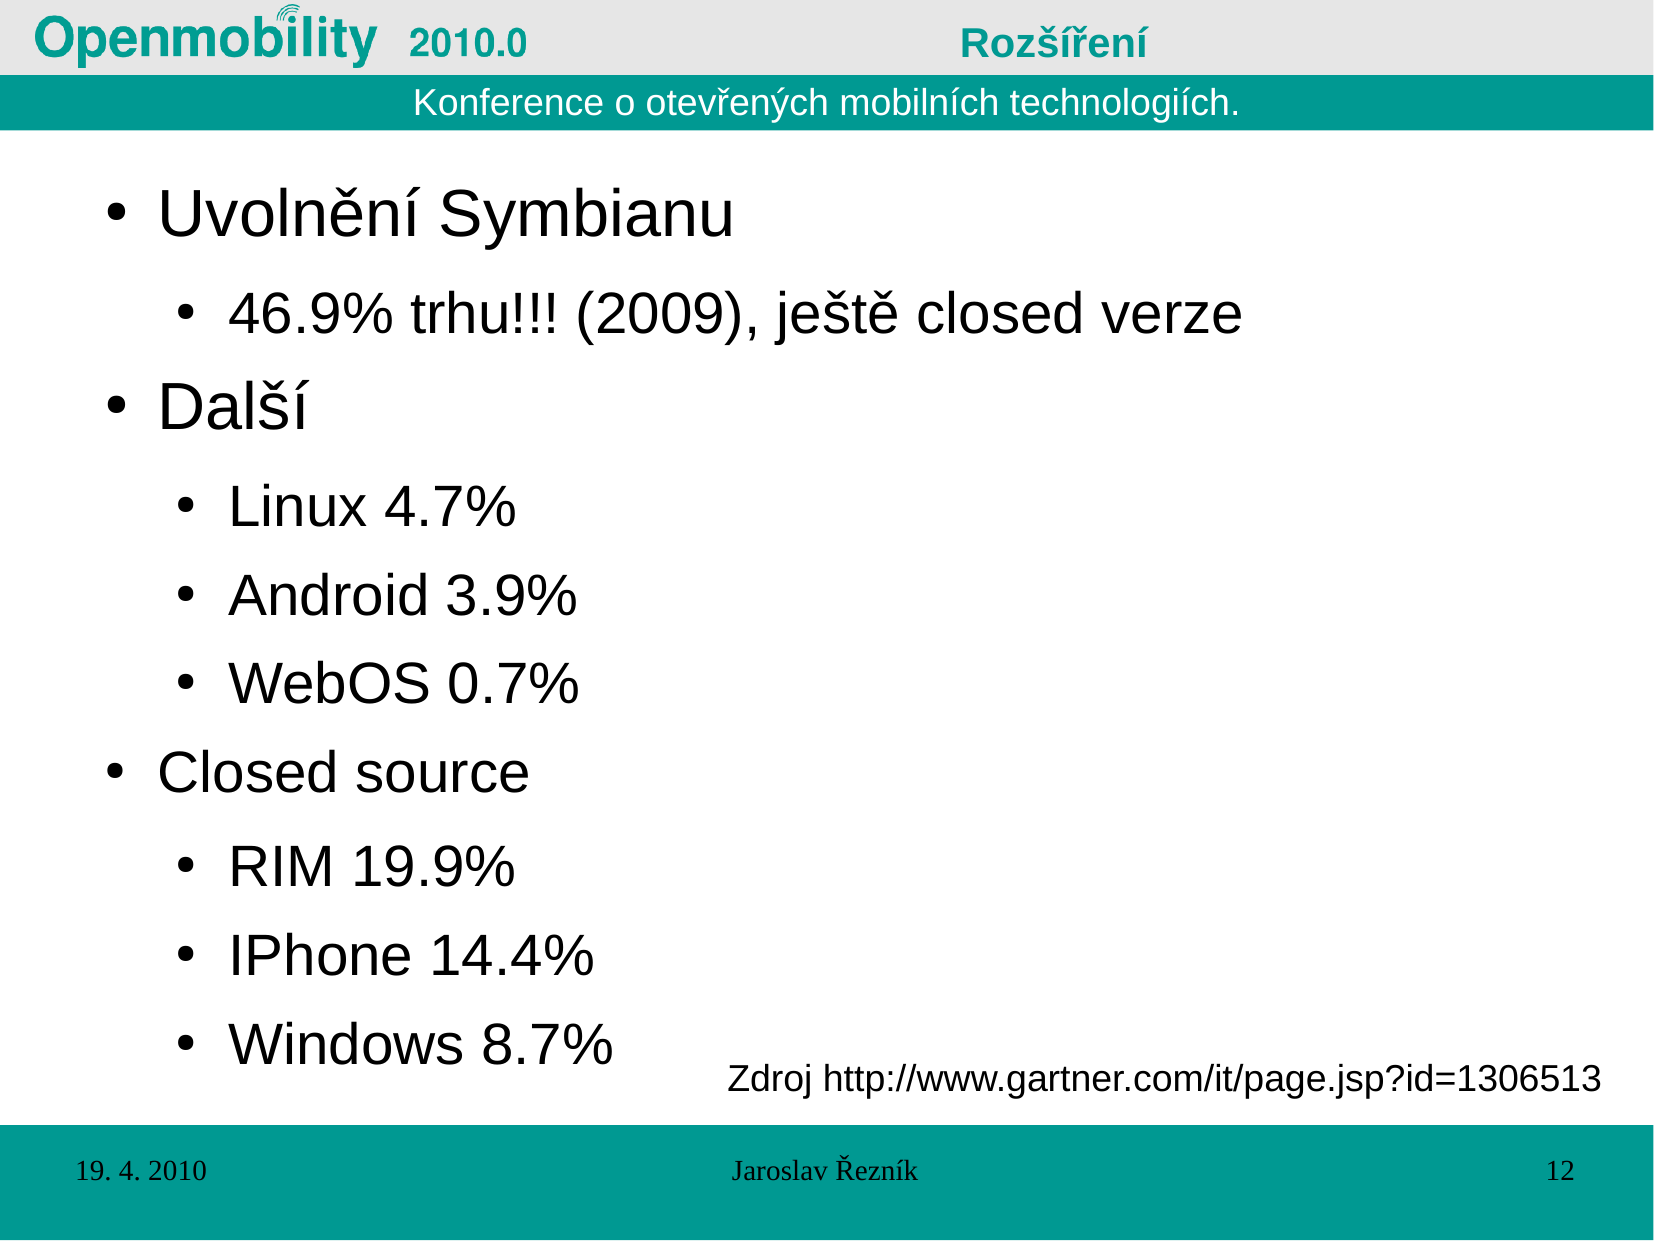

# Rozšíření
Uvolnění Symbianu
46.9% trhu!!! (2009), ještě closed verze
Další
Linux 4.7%
Android 3.9%
WebOS 0.7%
Closed source
RIM 19.9%
IPhone 14.4%
Windows 8.7%
Zdroj http://www.gartner.com/it/page.jsp?id=1306513
19. 4. 2010
Jaroslav Řezník
12